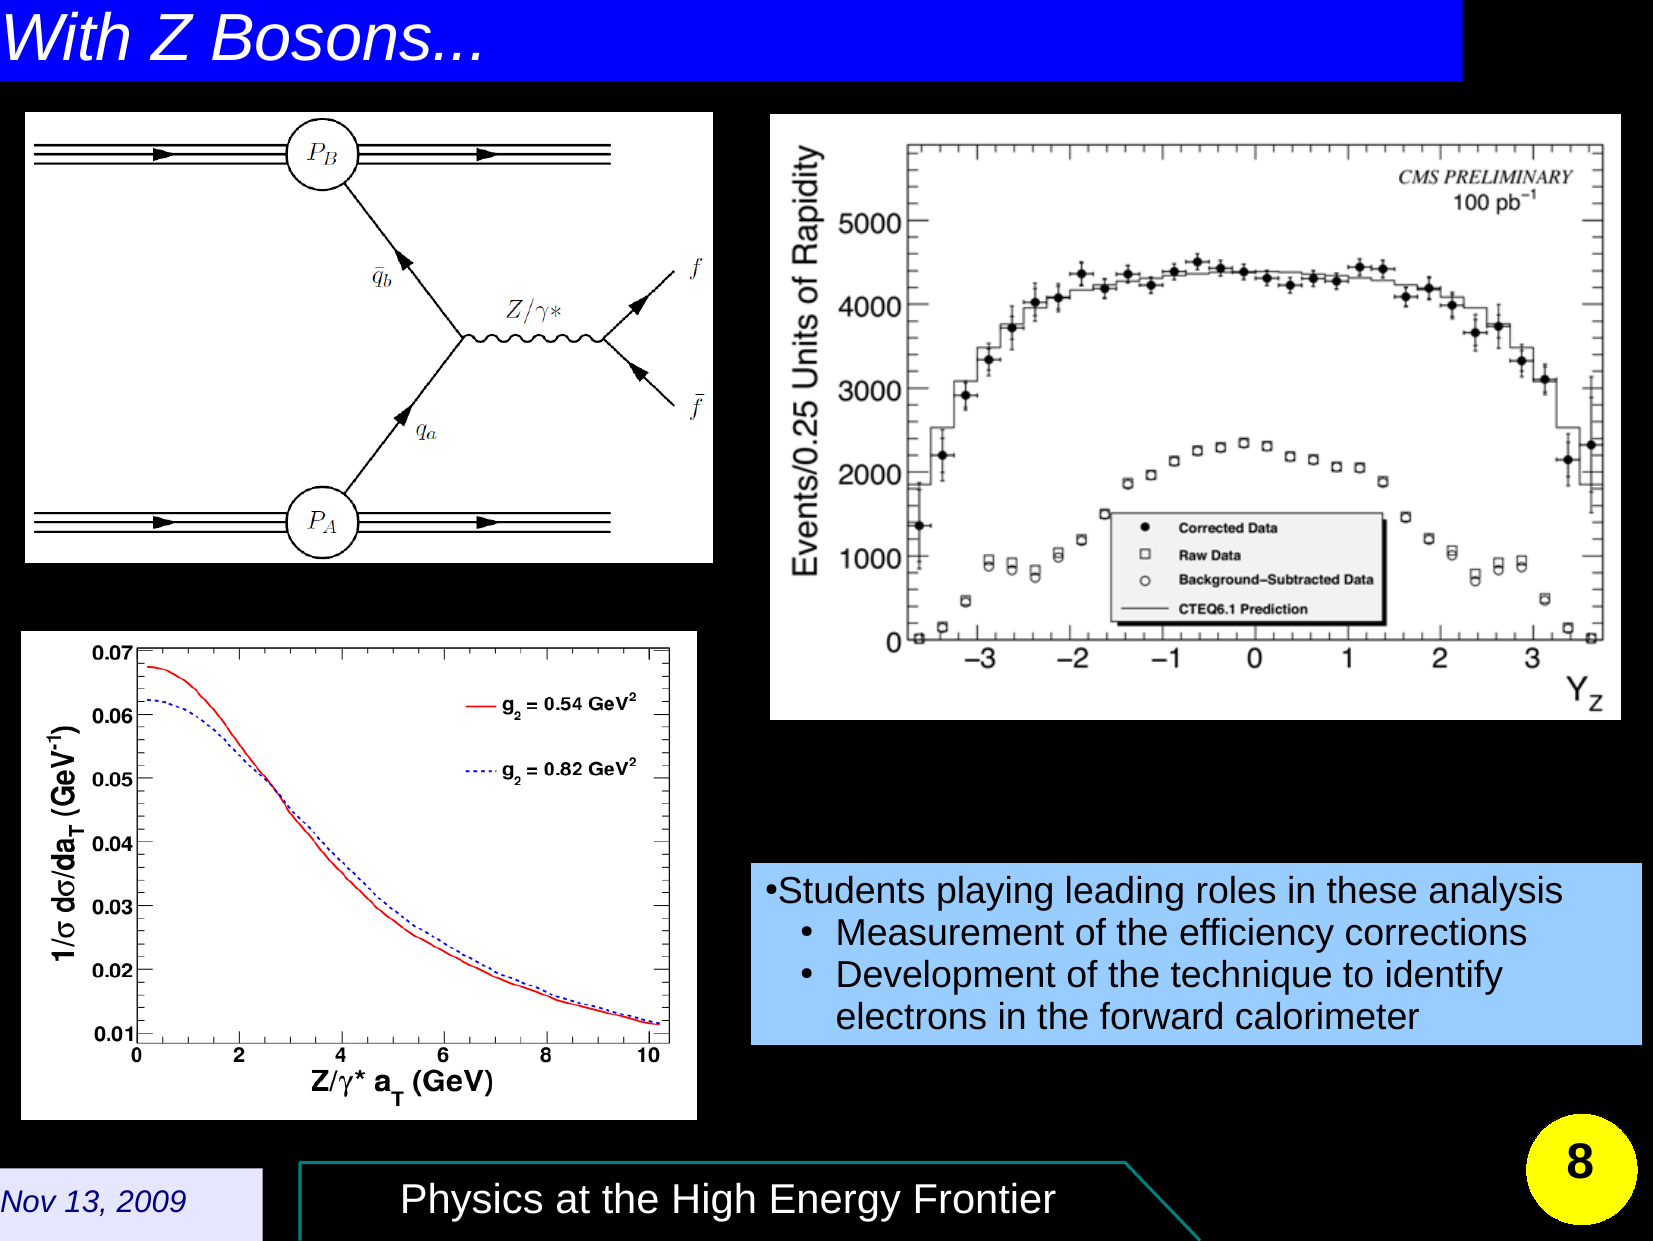

# With Z Bosons...
Students playing leading roles in these analysis
Measurement of the efficiency corrections
Development of the technique to identify
electrons in the forward calorimeter
8
Physics at the High Energy Frontier
Nov 13, 2009